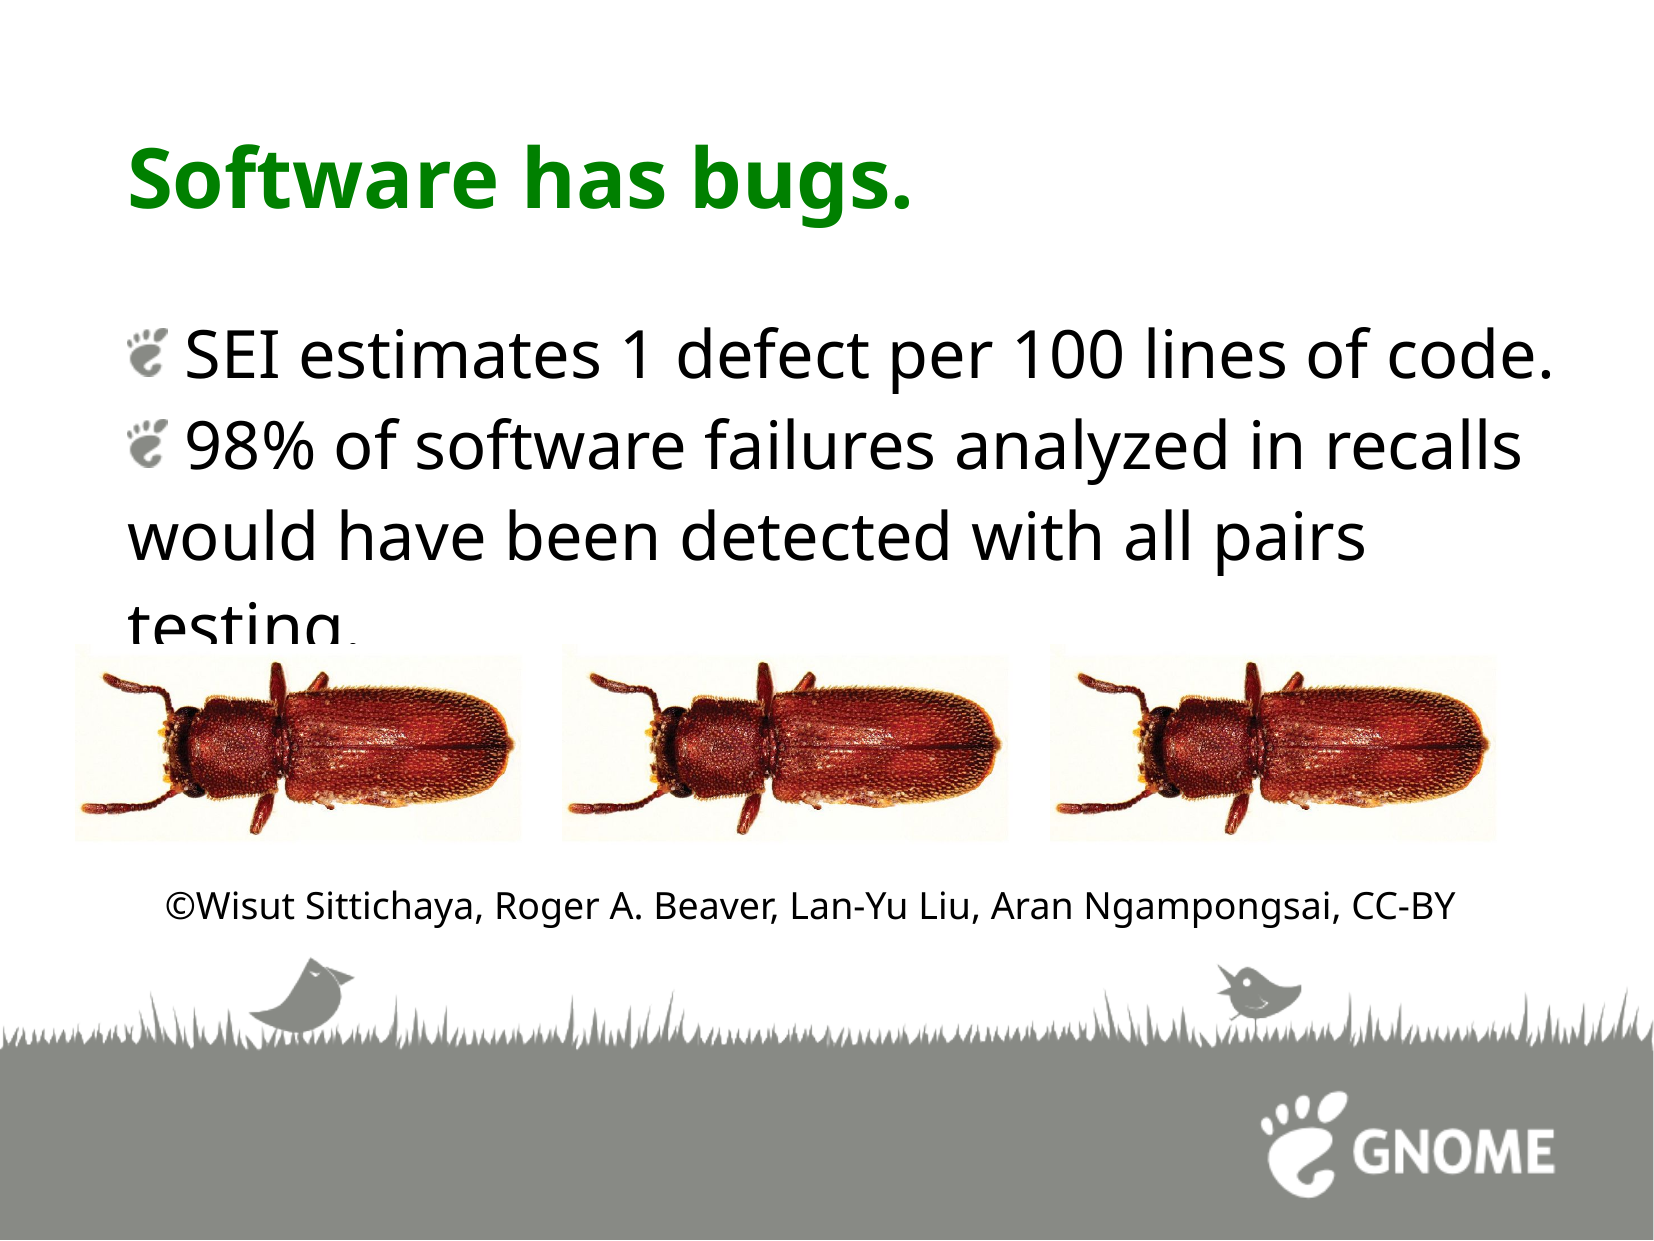

Software has bugs.
 SEI estimates 1 defect per 100 lines of code.
 98% of software failures analyzed in recalls would have been detected with all pairs testing.
©Wisut Sittichaya, Roger A. Beaver, Lan-Yu Liu, Aran Ngampongsai, CC-BY